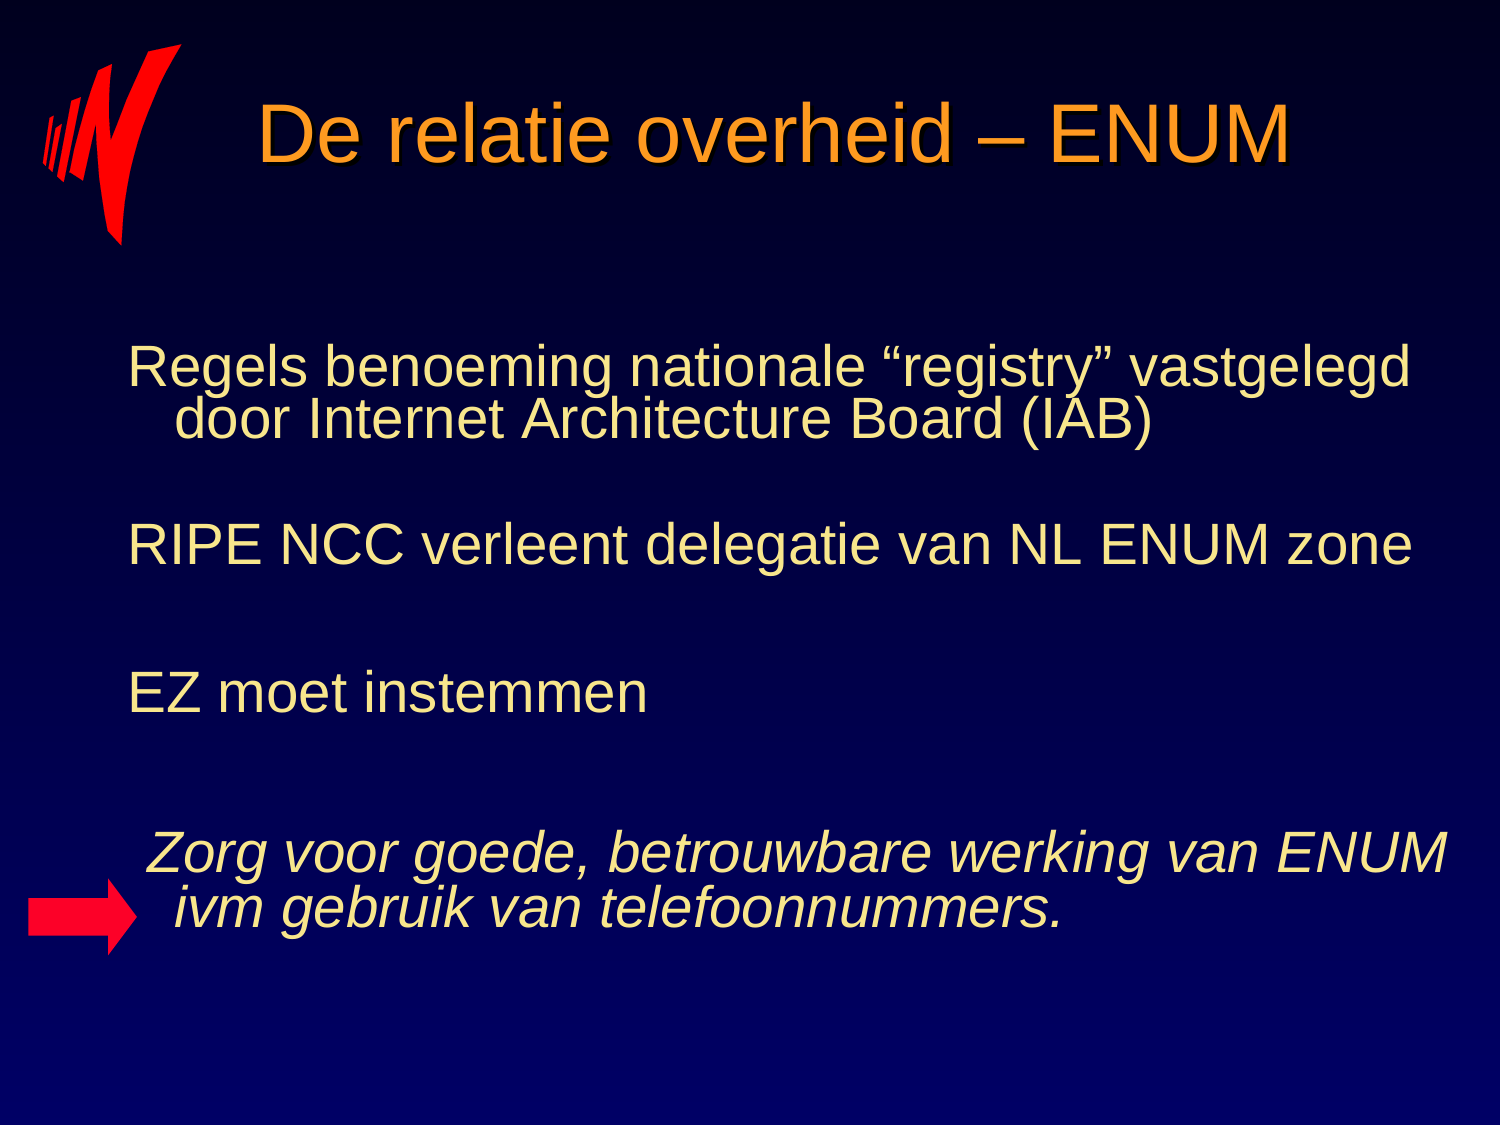

# De relatie overheid – ENUM
Regels benoeming nationale “registry” vastgelegd door Internet Architecture Board (IAB)
RIPE NCC verleent delegatie van NL ENUM zone
EZ moet instemmen
 Zorg voor goede, betrouwbare werking van ENUM ivm gebruik van telefoonnummers.